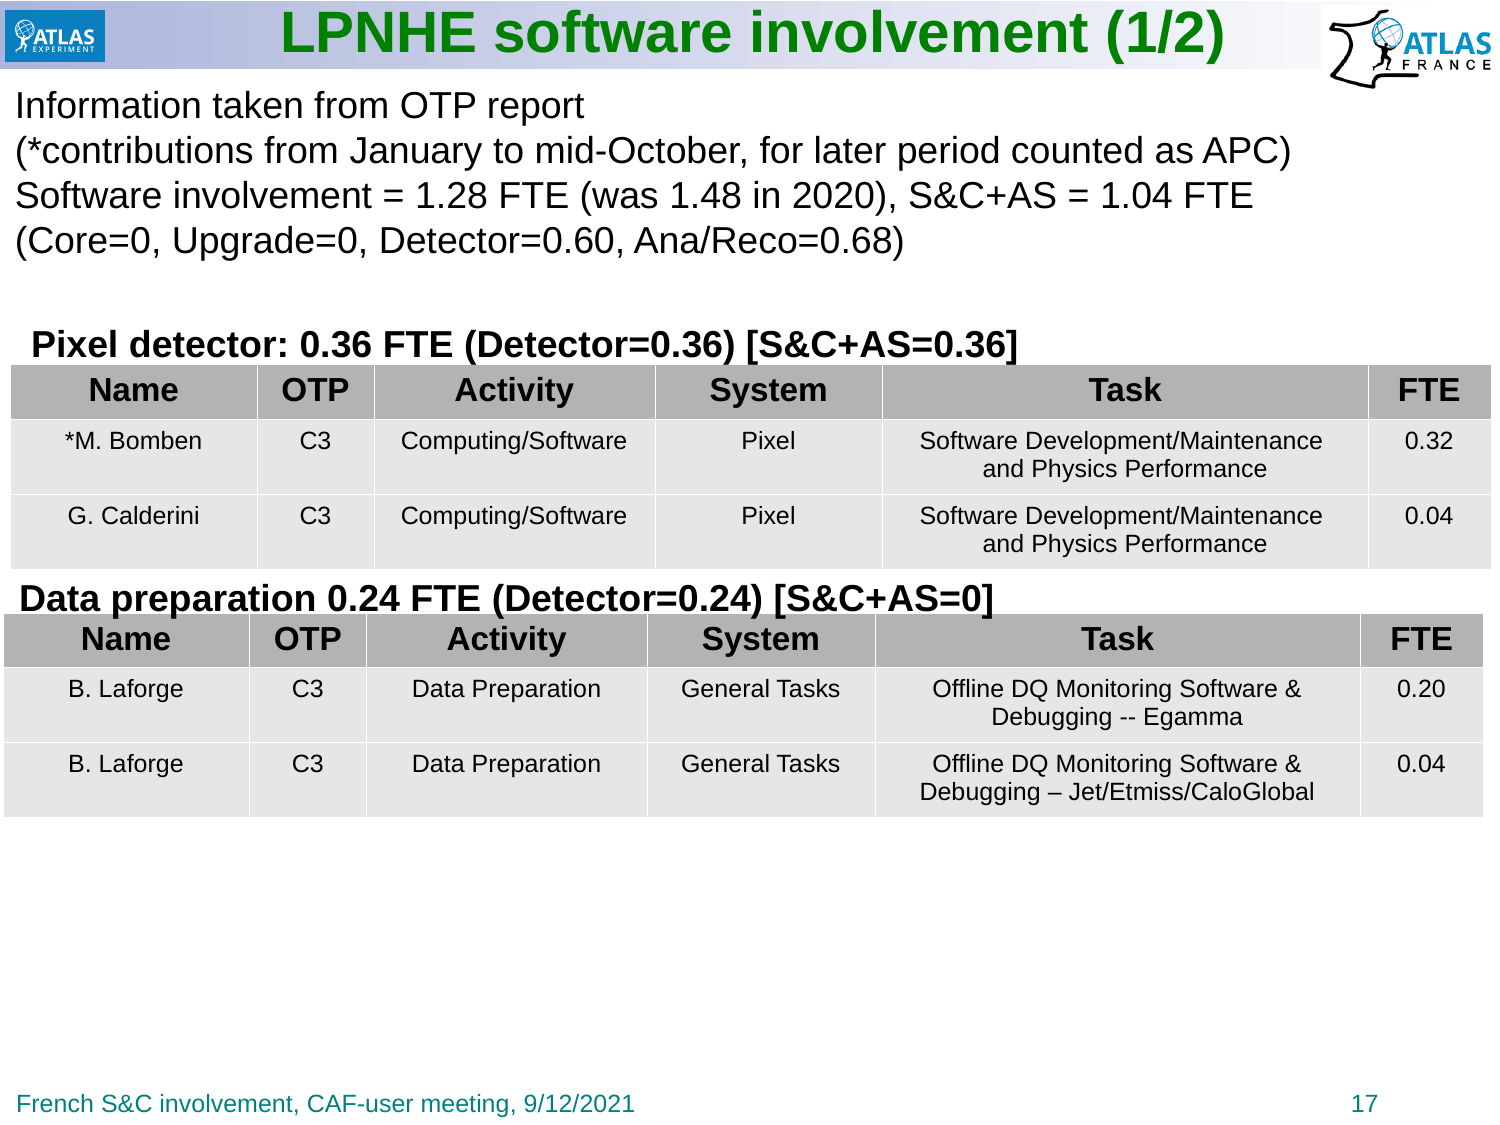

LPNHE software involvement (1/2)
Information taken from OTP report
(*contributions from January to mid-October, for later period counted as APC)
Software involvement = 1.28 FTE (was 1.48 in 2020), S&C+AS = 1.04 FTE
(Core=0, Upgrade=0, Detector=0.60, Ana/Reco=0.68)
Pixel detector: 0.36 FTE (Detector=0.36) [S&C+AS=0.36]
| Name | OTP | Activity | System | Task | FTE |
| --- | --- | --- | --- | --- | --- |
| \*M. Bomben | C3 | Computing/Software | Pixel | Software Development/Maintenance and Physics Performance | 0.32 |
| G. Calderini | C3 | Computing/Software | Pixel | Software Development/Maintenance and Physics Performance | 0.04 |
Data preparation 0.24 FTE (Detector=0.24) [S&C+AS=0]
| Name | OTP | Activity | System | Task | FTE |
| --- | --- | --- | --- | --- | --- |
| B. Laforge | C3 | Data Preparation | General Tasks | Offline DQ Monitoring Software & Debugging -- Egamma | 0.20 |
| B. Laforge | C3 | Data Preparation | General Tasks | Offline DQ Monitoring Software & Debugging – Jet/Etmiss/CaloGlobal | 0.04 |